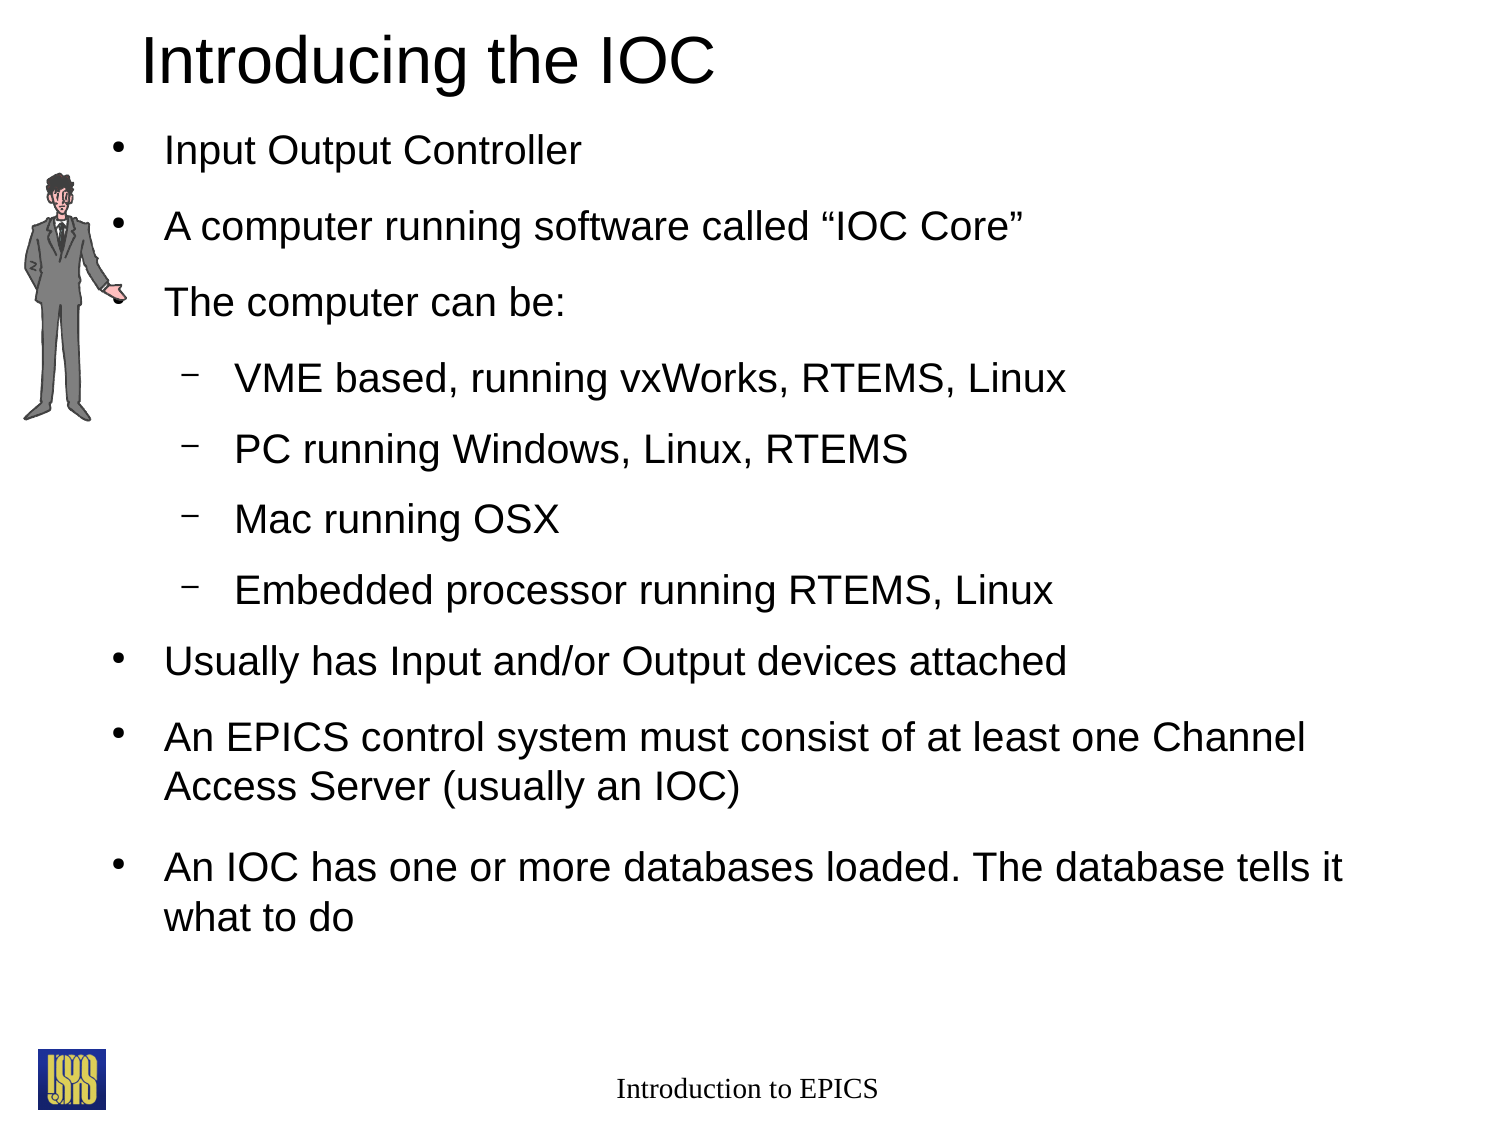

# Introducing the IOC
Input Output Controller
A computer running software called “IOC Core”
The computer can be:
VME based, running vxWorks, RTEMS, Linux
PC running Windows, Linux, RTEMS
Mac running OSX
Embedded processor running RTEMS, Linux
Usually has Input and/or Output devices attached
An EPICS control system must consist of at least one Channel Access Server (usually an IOC)
An IOC has one or more databases loaded. The database tells it what to do
[Your Presentation Title]